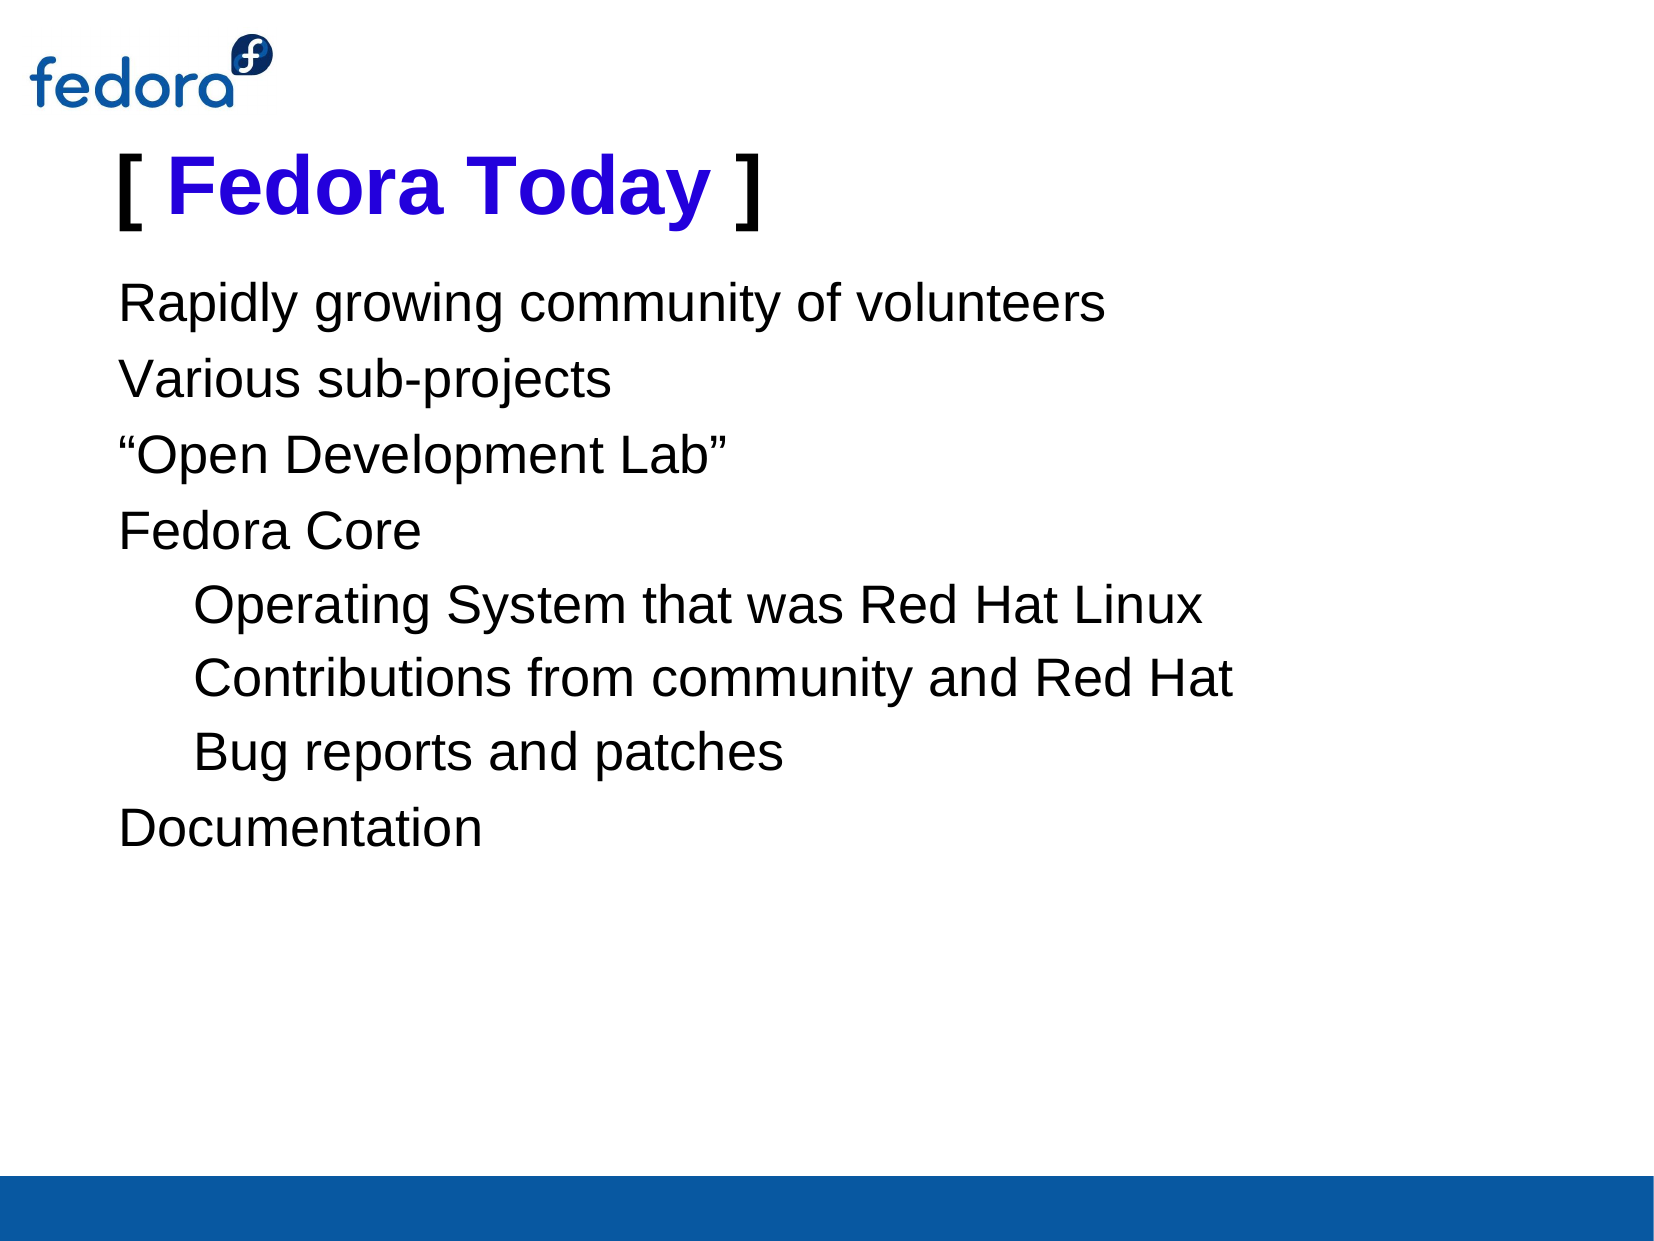

# [ Fedora Today ]
Rapidly growing community of volunteers
Various sub-projects
“Open Development Lab”
Fedora Core
Operating System that was Red Hat Linux
Contributions from community and Red Hat
Bug reports and patches
Documentation